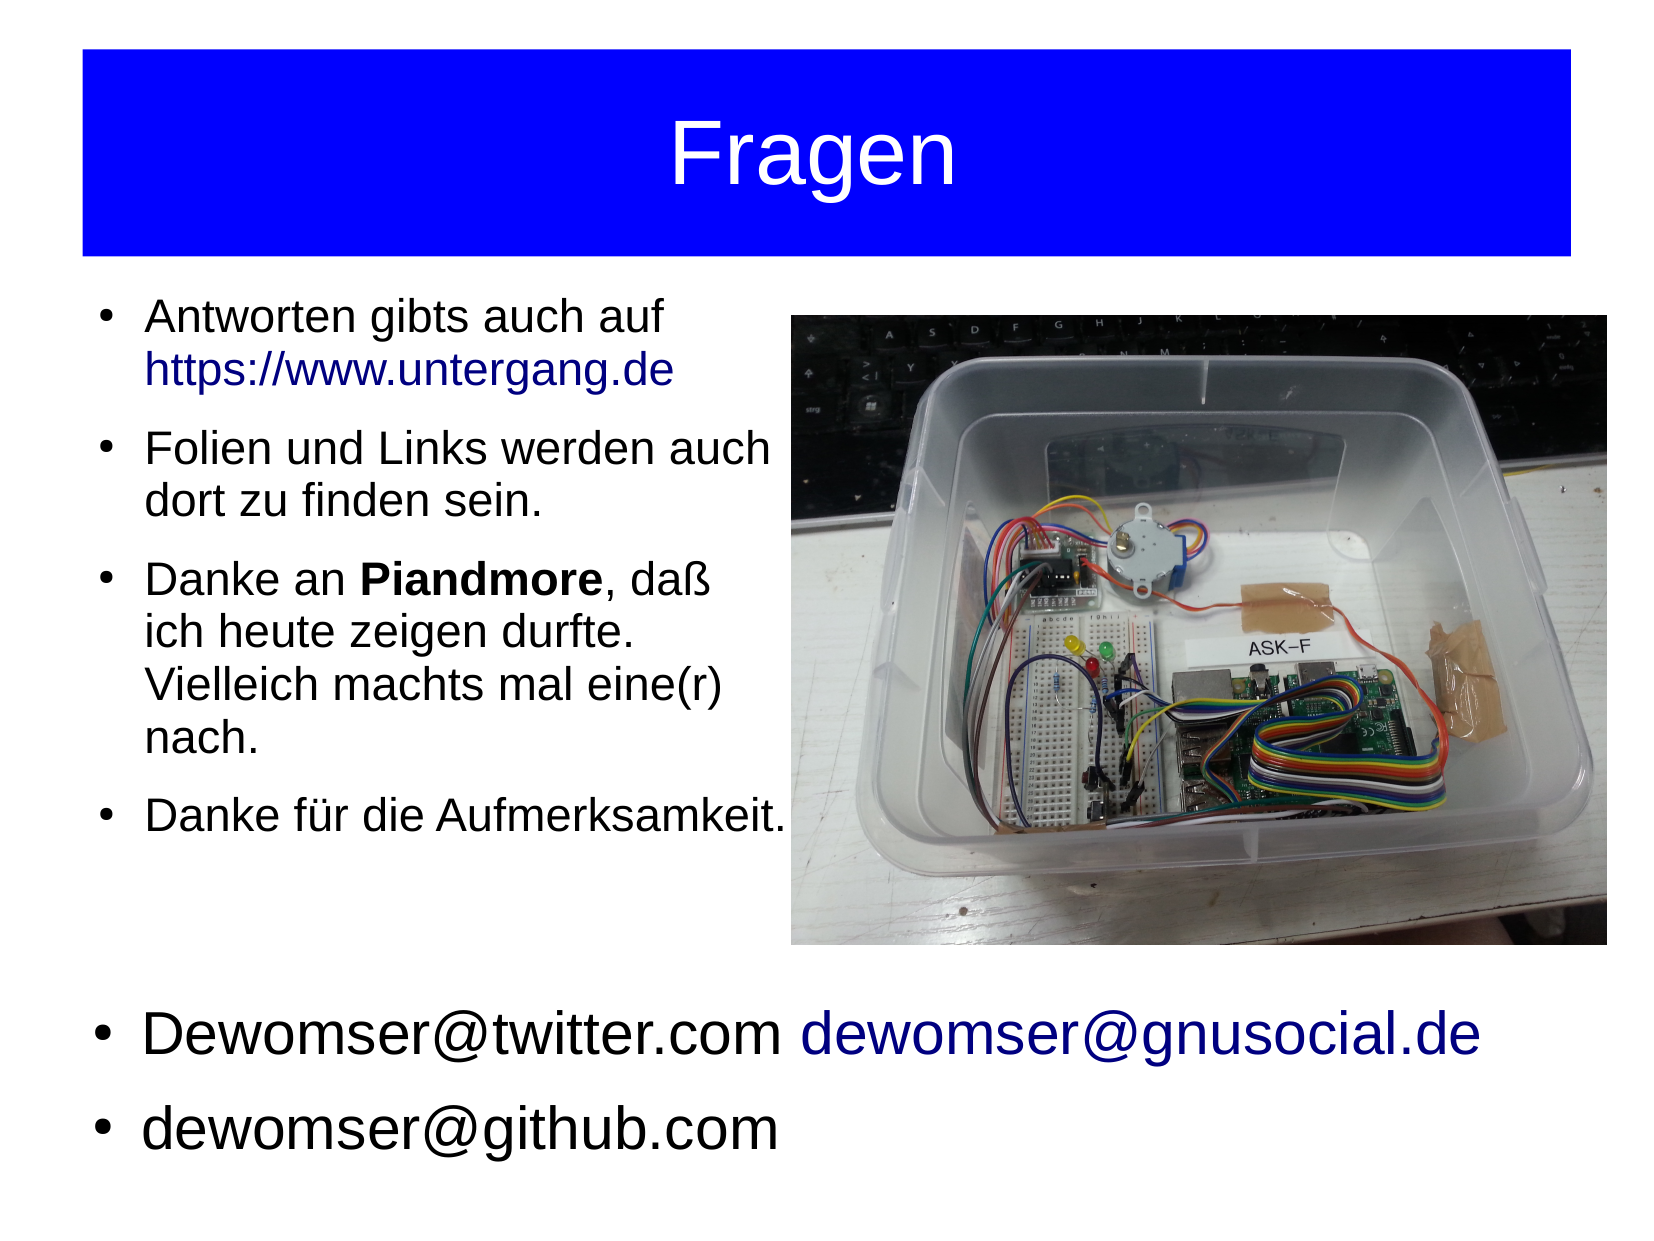

# Fragen
Antworten gibts auch auf https://www.untergang.de
Folien und Links werden auch dort zu finden sein.
Danke an Piandmore, daß ich heute zeigen durfte. Vielleich machts mal eine(r) nach.
Danke für die Aufmerksamkeit.
Dewomser@twitter.com dewomser@gnusocial.de
dewomser@github.com